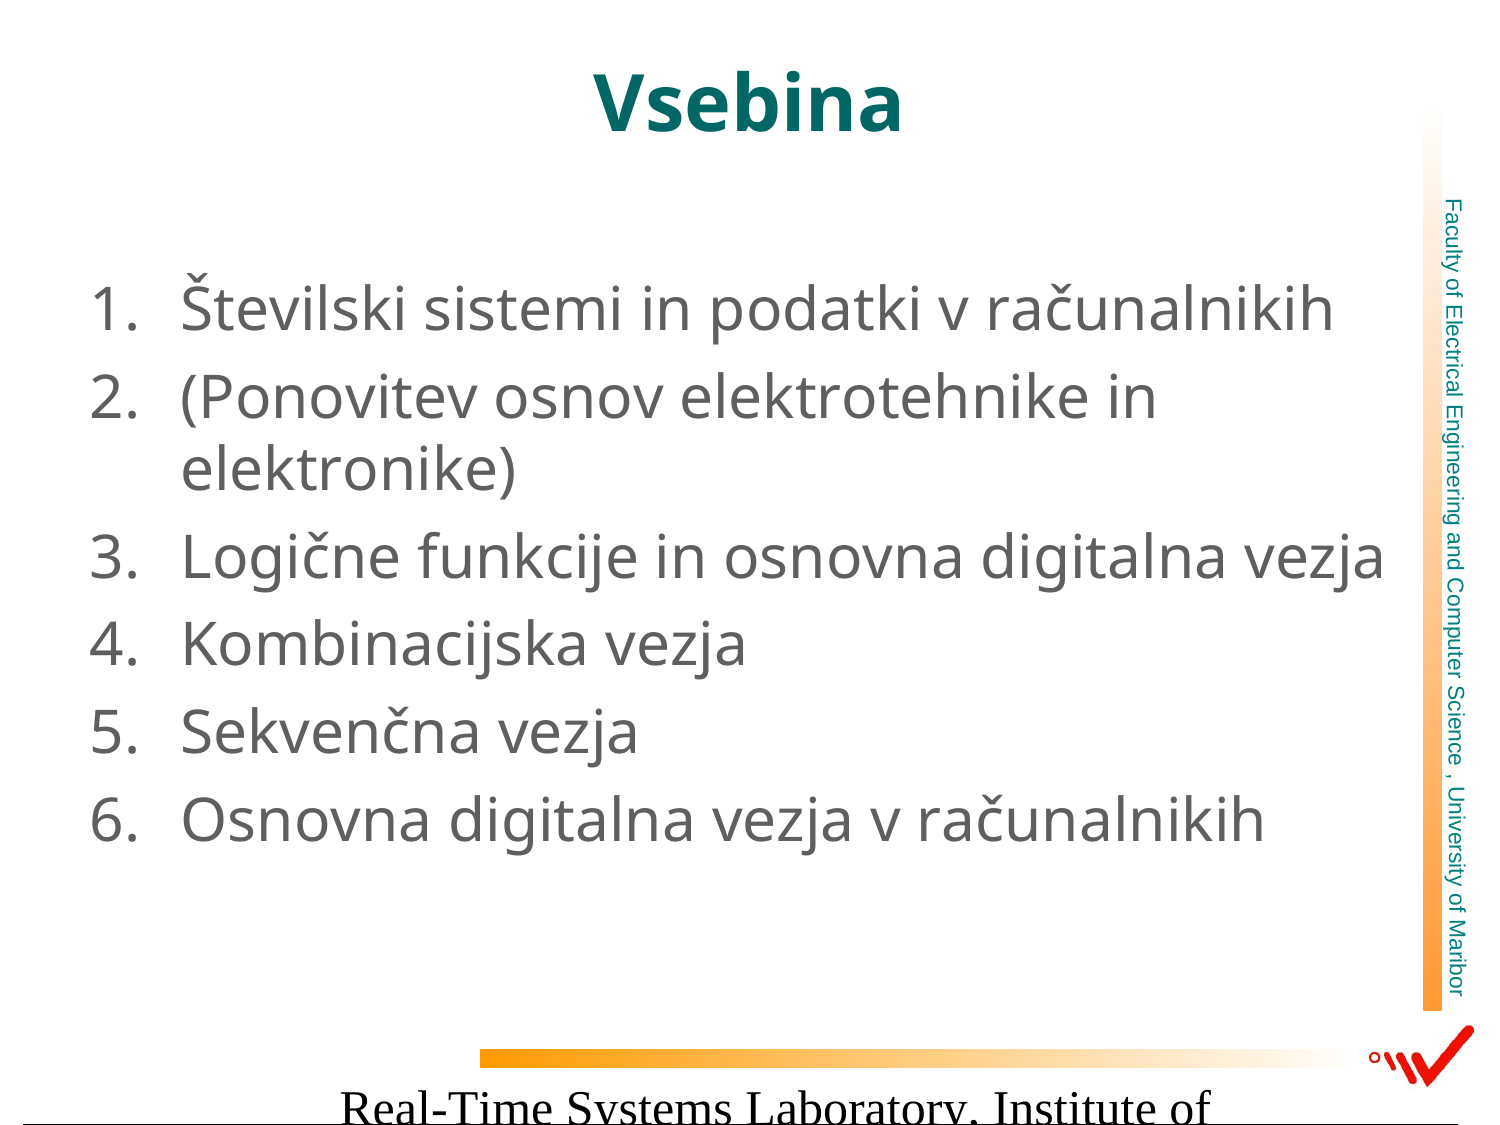

# Vsebina
Številski sistemi in podatki v računalnikih
(Ponovitev osnov elektrotehnike in elektronike)
Logične funkcije in osnovna digitalna vezja
Kombinacijska vezja
Sekvenčna vezja
Osnovna digitalna vezja v računalnikih